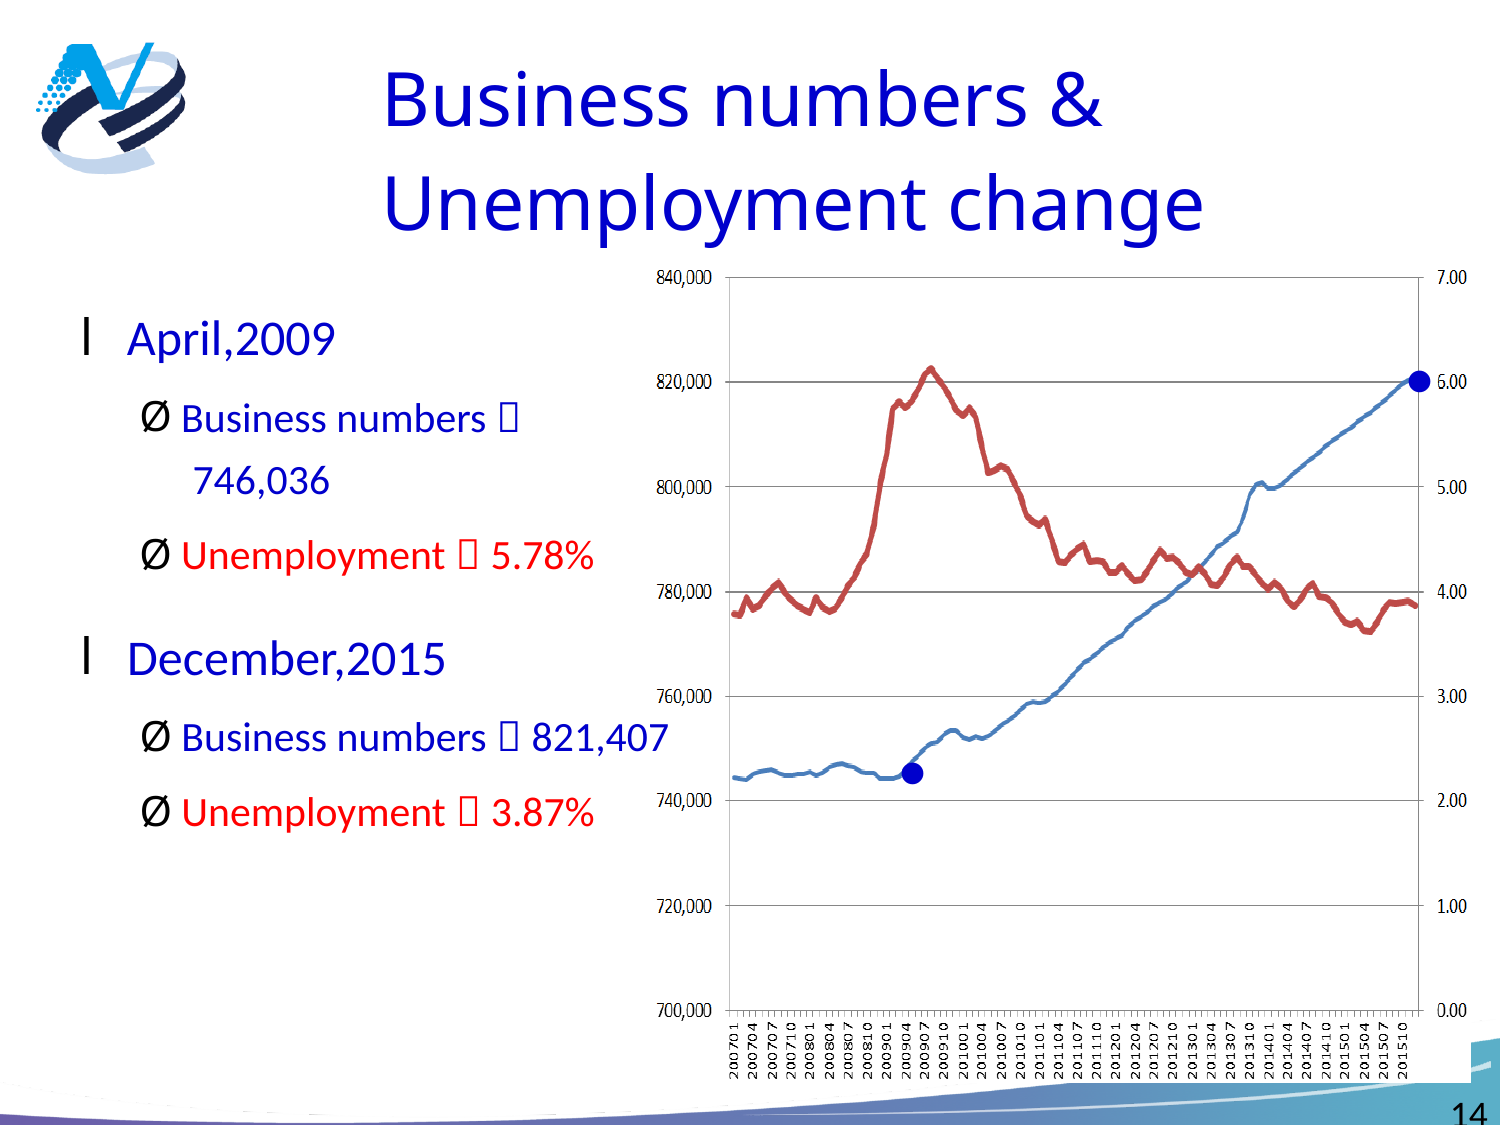

Business numbers & Unemployment change
April,2009
 Business numbers：746,036
 Unemployment：5.78%

December,2015
 Business numbers：821,407
 Unemployment：3.87%
